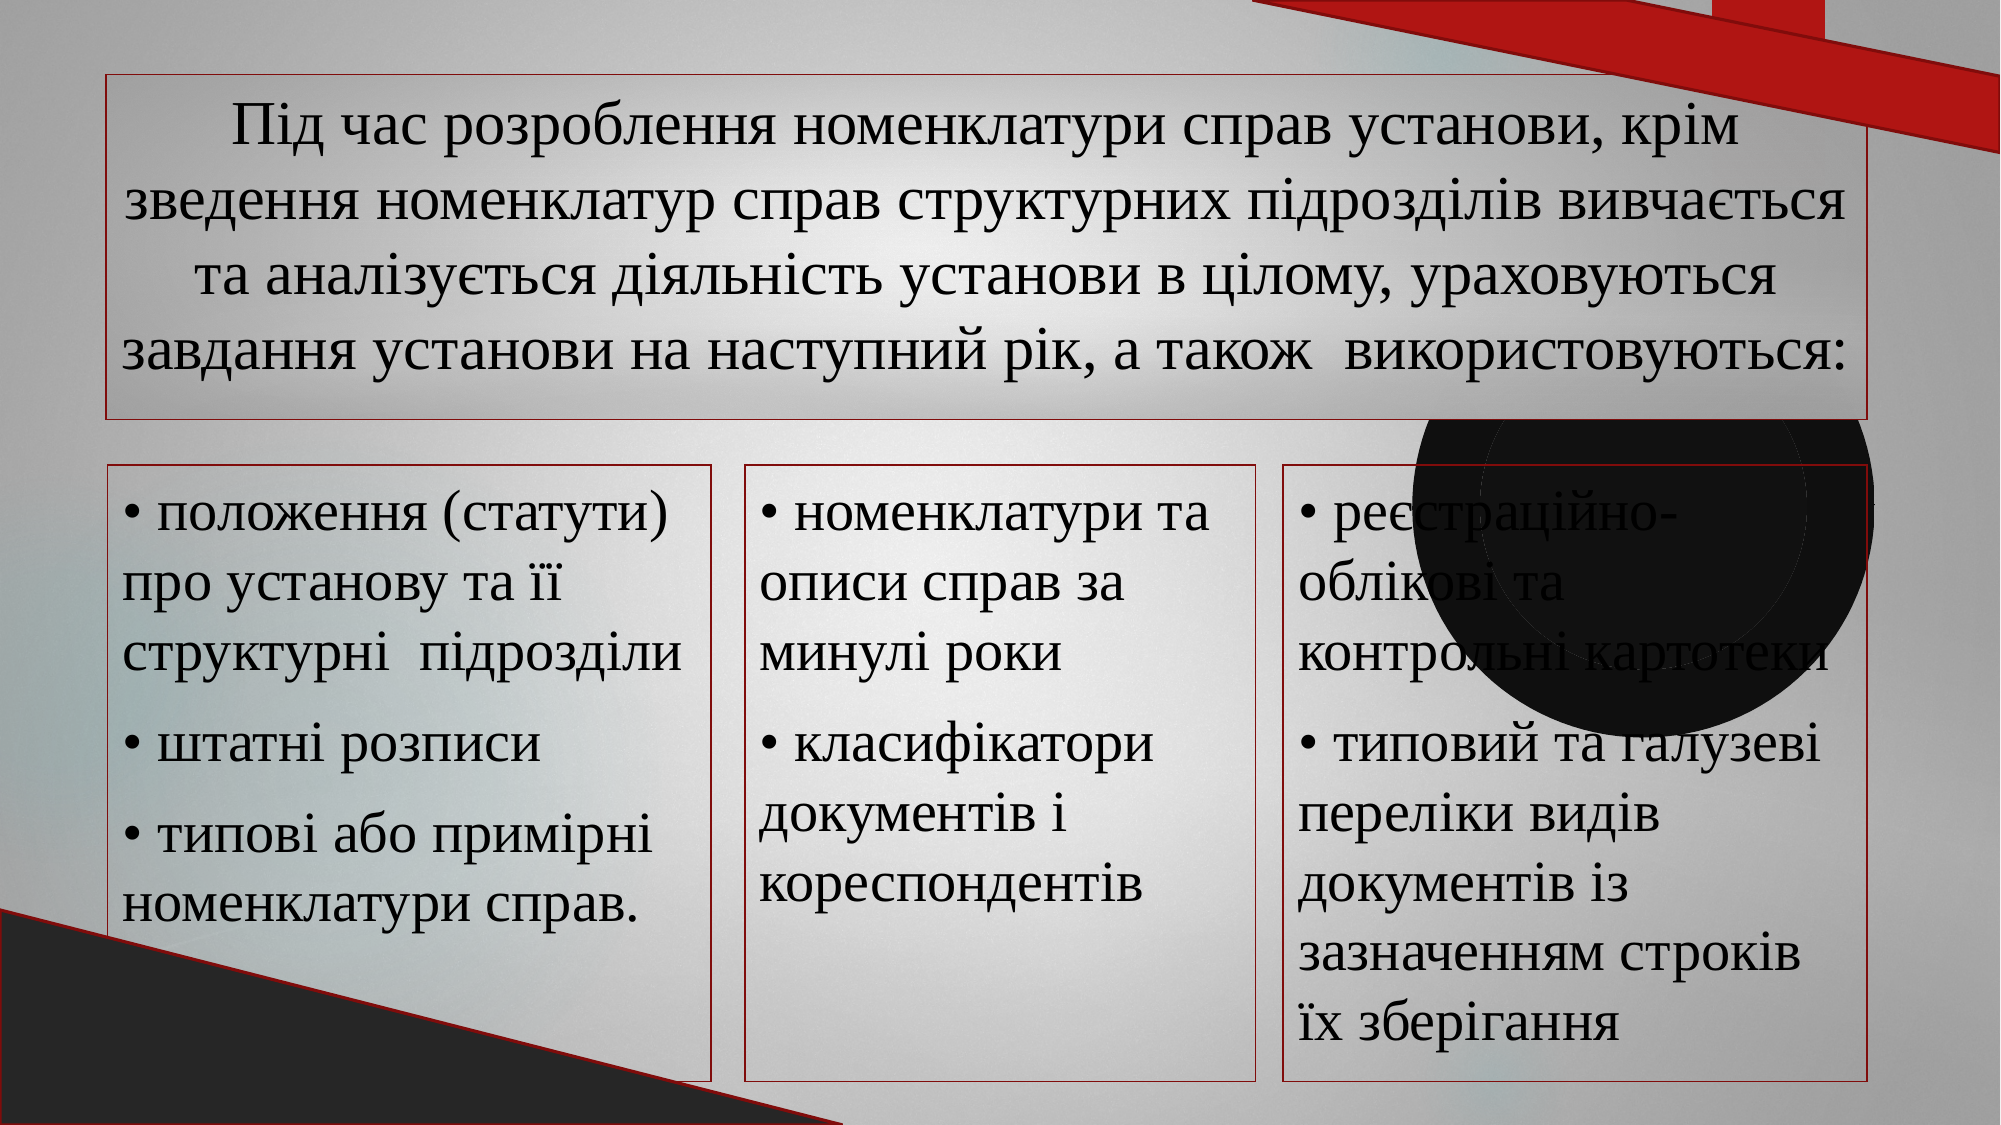

# Під час розроблення номенклатури справ установи, крім зведення номенклатур справ структурних підрозділів вивчається та аналізується діяльність установи в цілому, ураховуються завдання установи на наступний рік, а також використовуються:
• положення (статути) про установу та її структурні  підрозділи
• штатні розписи
• типові або примірні номенклатури справ.
• номенклатури та описи справ за минулі роки
• класифікатори документів і кореспондентів
• реєстраційно-облікові та контрольні картотеки
• типовий та галузеві переліки видів документів із зазначенням строків їх зберігання